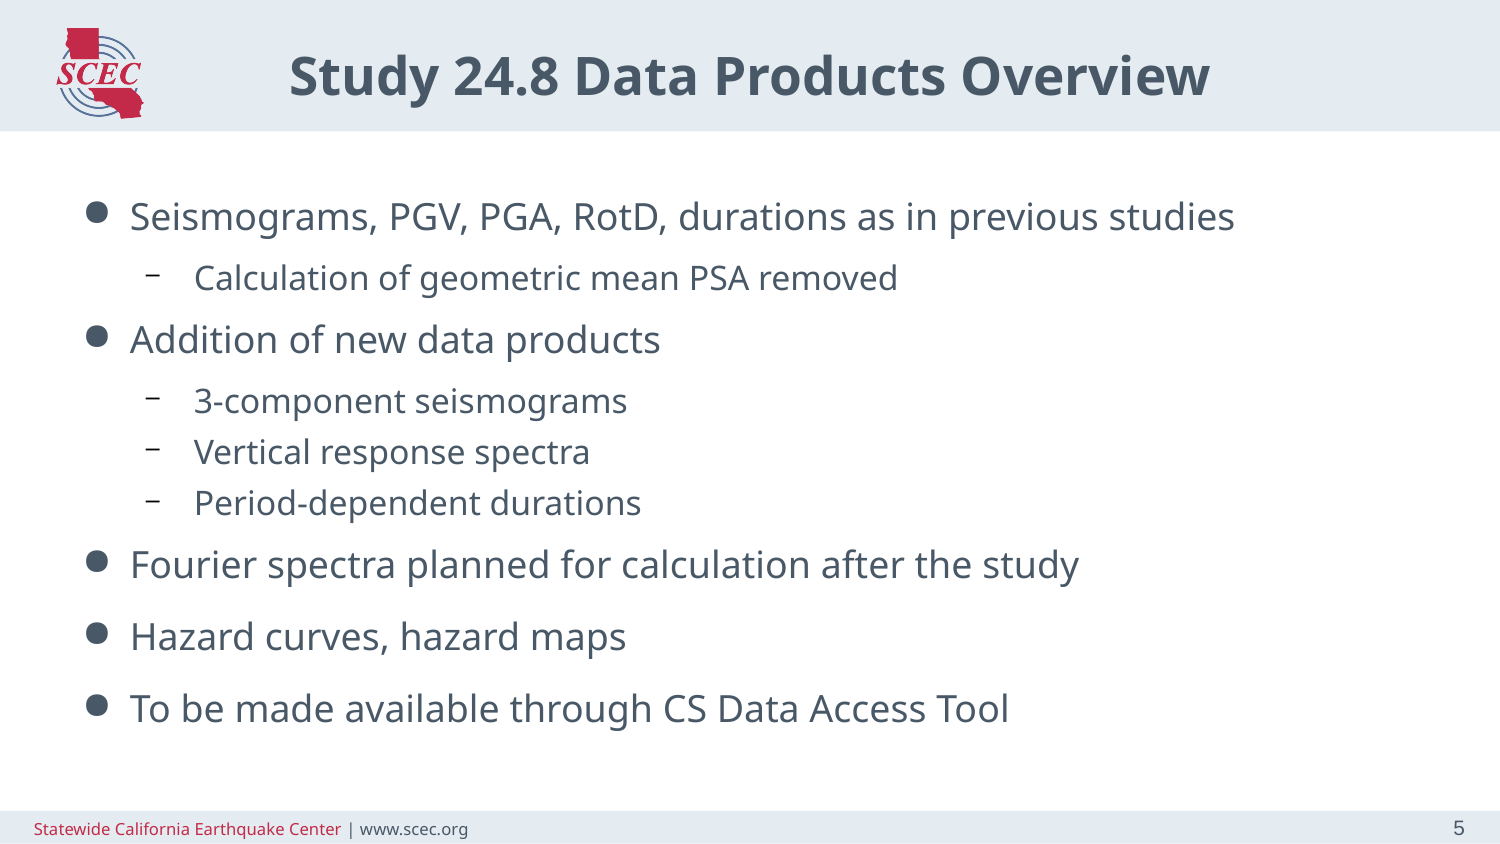

Study 24.8 Data Products Overview
# Seismograms, PGV, PGA, RotD, durations as in previous studies
Calculation of geometric mean PSA removed
Addition of new data products
3-component seismograms
Vertical response spectra
Period-dependent durations
Fourier spectra planned for calculation after the study
Hazard curves, hazard maps
To be made available through CS Data Access Tool
Statewide California Earthquake Center | www.scec.org